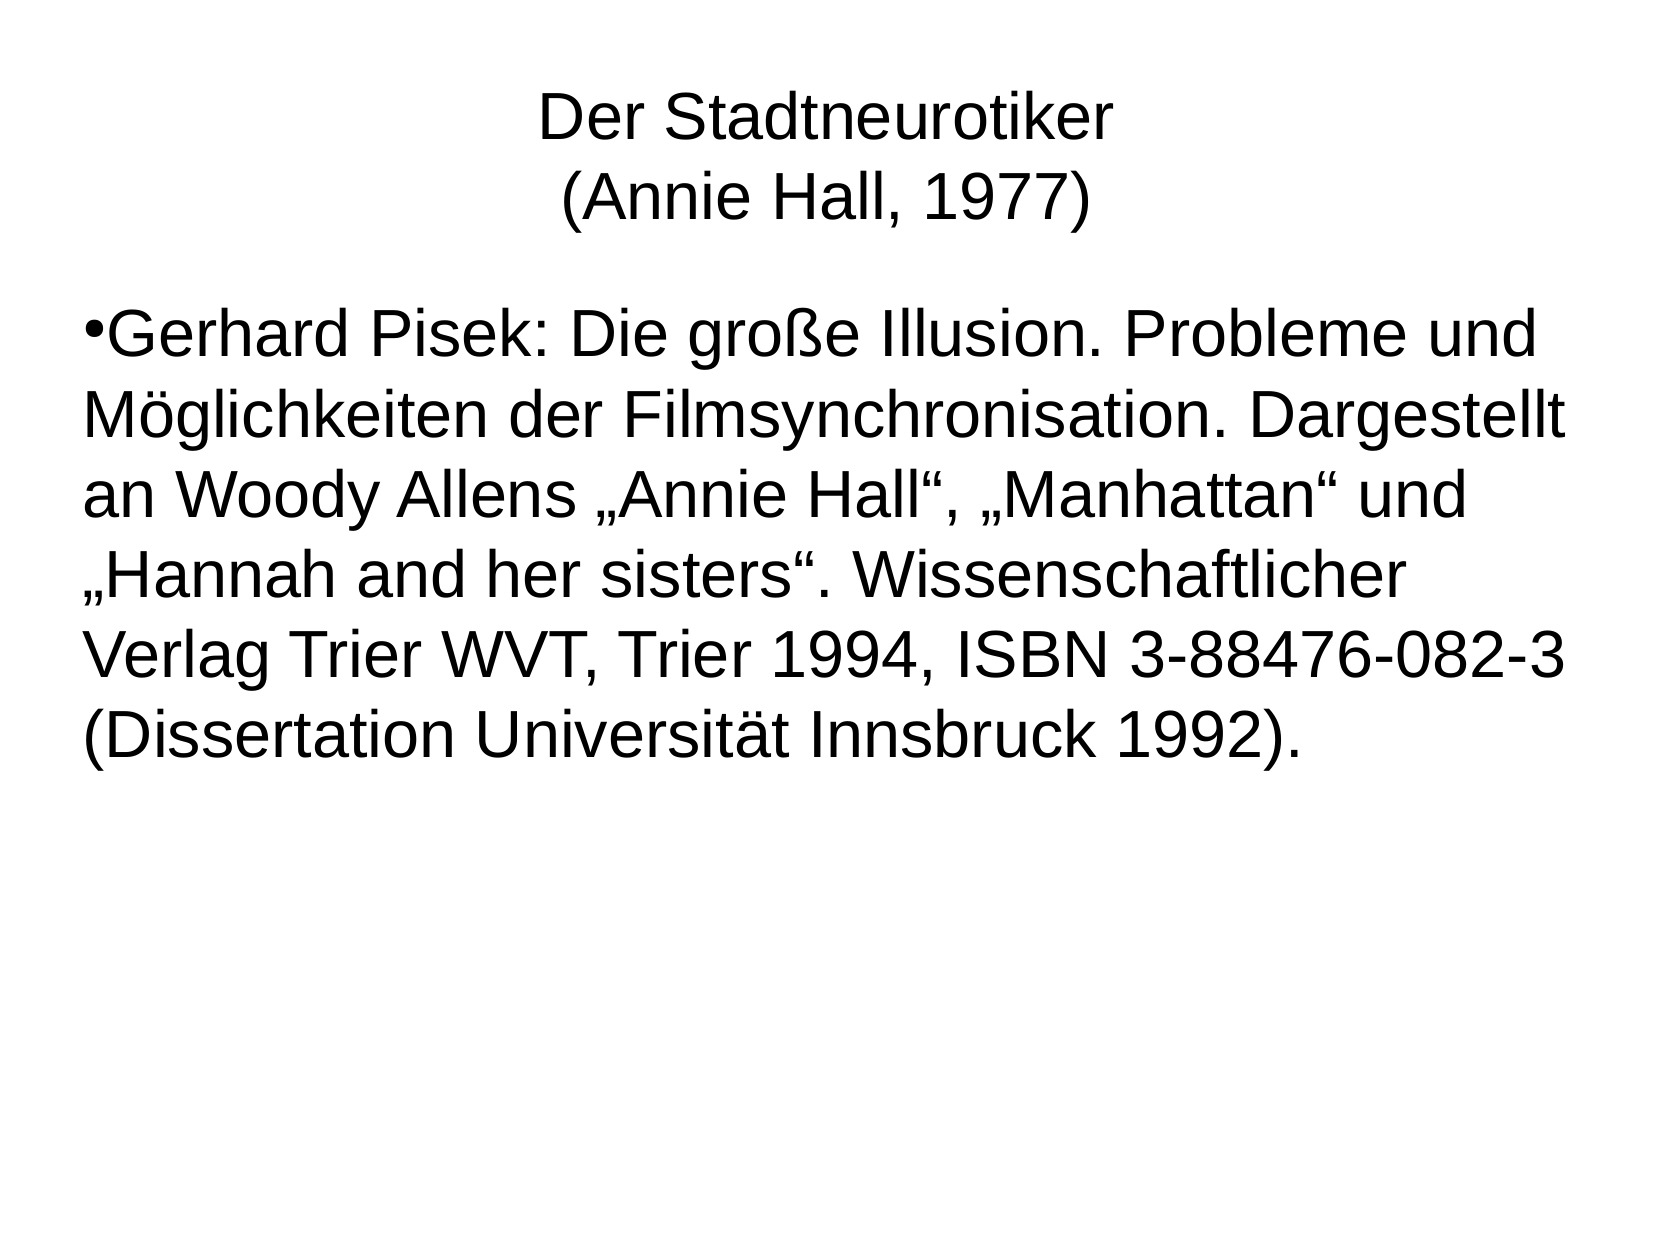

# Der Stadtneurotiker (Annie Hall, 1977)
Gerhard Pisek: Die große Illusion. Probleme und Möglichkeiten der Filmsynchronisation. Dargestellt an Woody Allens „Annie Hall“, „Manhattan“ und „Hannah and her sisters“. Wissenschaftlicher Verlag Trier WVT, Trier 1994, ISBN 3-88476-082-3 (Dissertation Universität Innsbruck 1992).